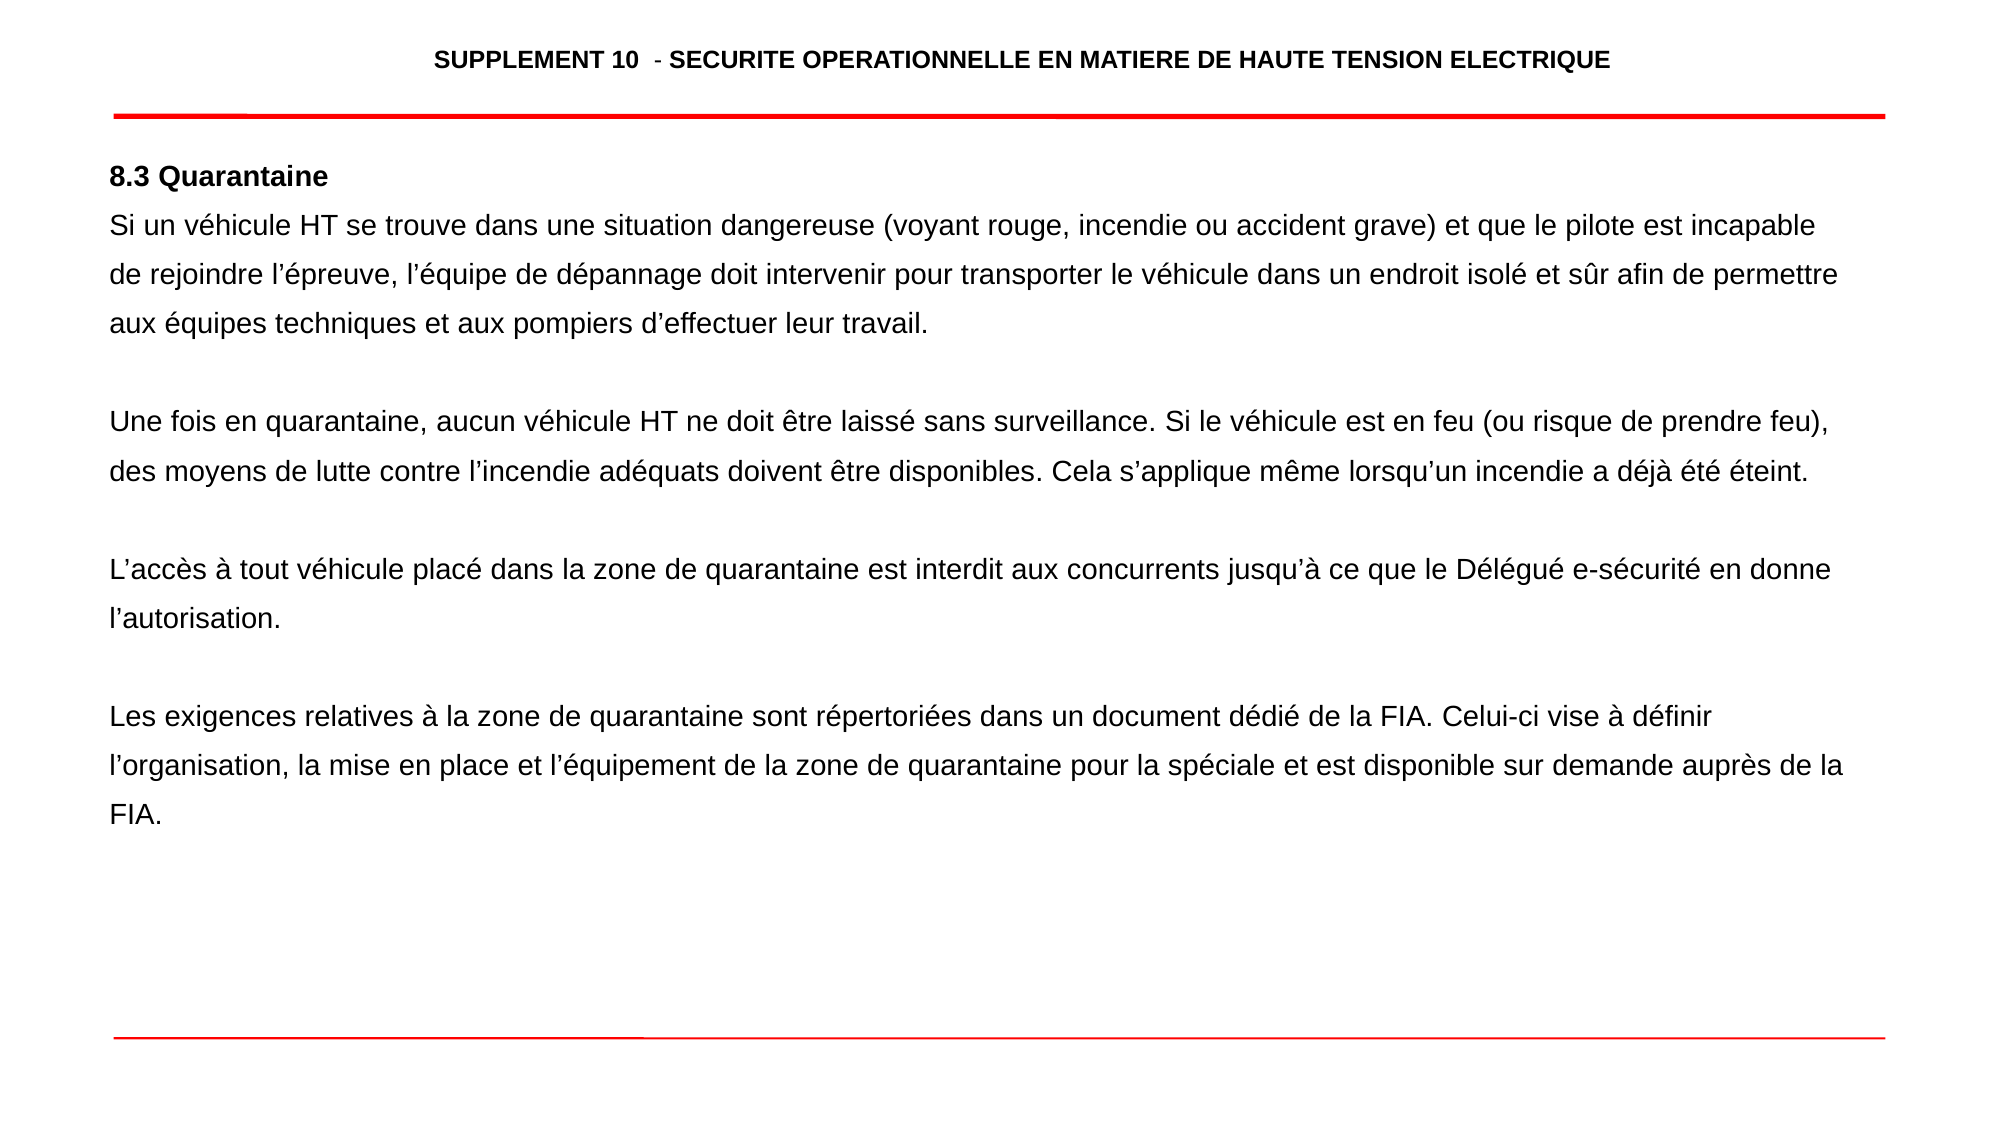

SUPPLEMENT 10 - SECURITE OPERATIONNELLE EN MATIERE DE HAUTE TENSION ELECTRIQUE
8.3 Quarantaine
Si un véhicule HT se trouve dans une situation dangereuse (voyant rouge, incendie ou accident grave) et que le pilote est incapable de rejoindre l’épreuve, l’équipe de dépannage doit intervenir pour transporter le véhicule dans un endroit isolé et sûr afin de permettre aux équipes techniques et aux pompiers d’effectuer leur travail.
Une fois en quarantaine, aucun véhicule HT ne doit être laissé sans surveillance. Si le véhicule est en feu (ou risque de prendre feu), des moyens de lutte contre l’incendie adéquats doivent être disponibles. Cela s’applique même lorsqu’un incendie a déjà été éteint.
L’accès à tout véhicule placé dans la zone de quarantaine est interdit aux concurrents jusqu’à ce que le Délégué e-sécurité en donne l’autorisation.
Les exigences relatives à la zone de quarantaine sont répertoriées dans un document dédié de la FIA. Celui-ci vise à définir l’organisation, la mise en place et l’équipement de la zone de quarantaine pour la spéciale et est disponible sur demande auprès de la FIA.